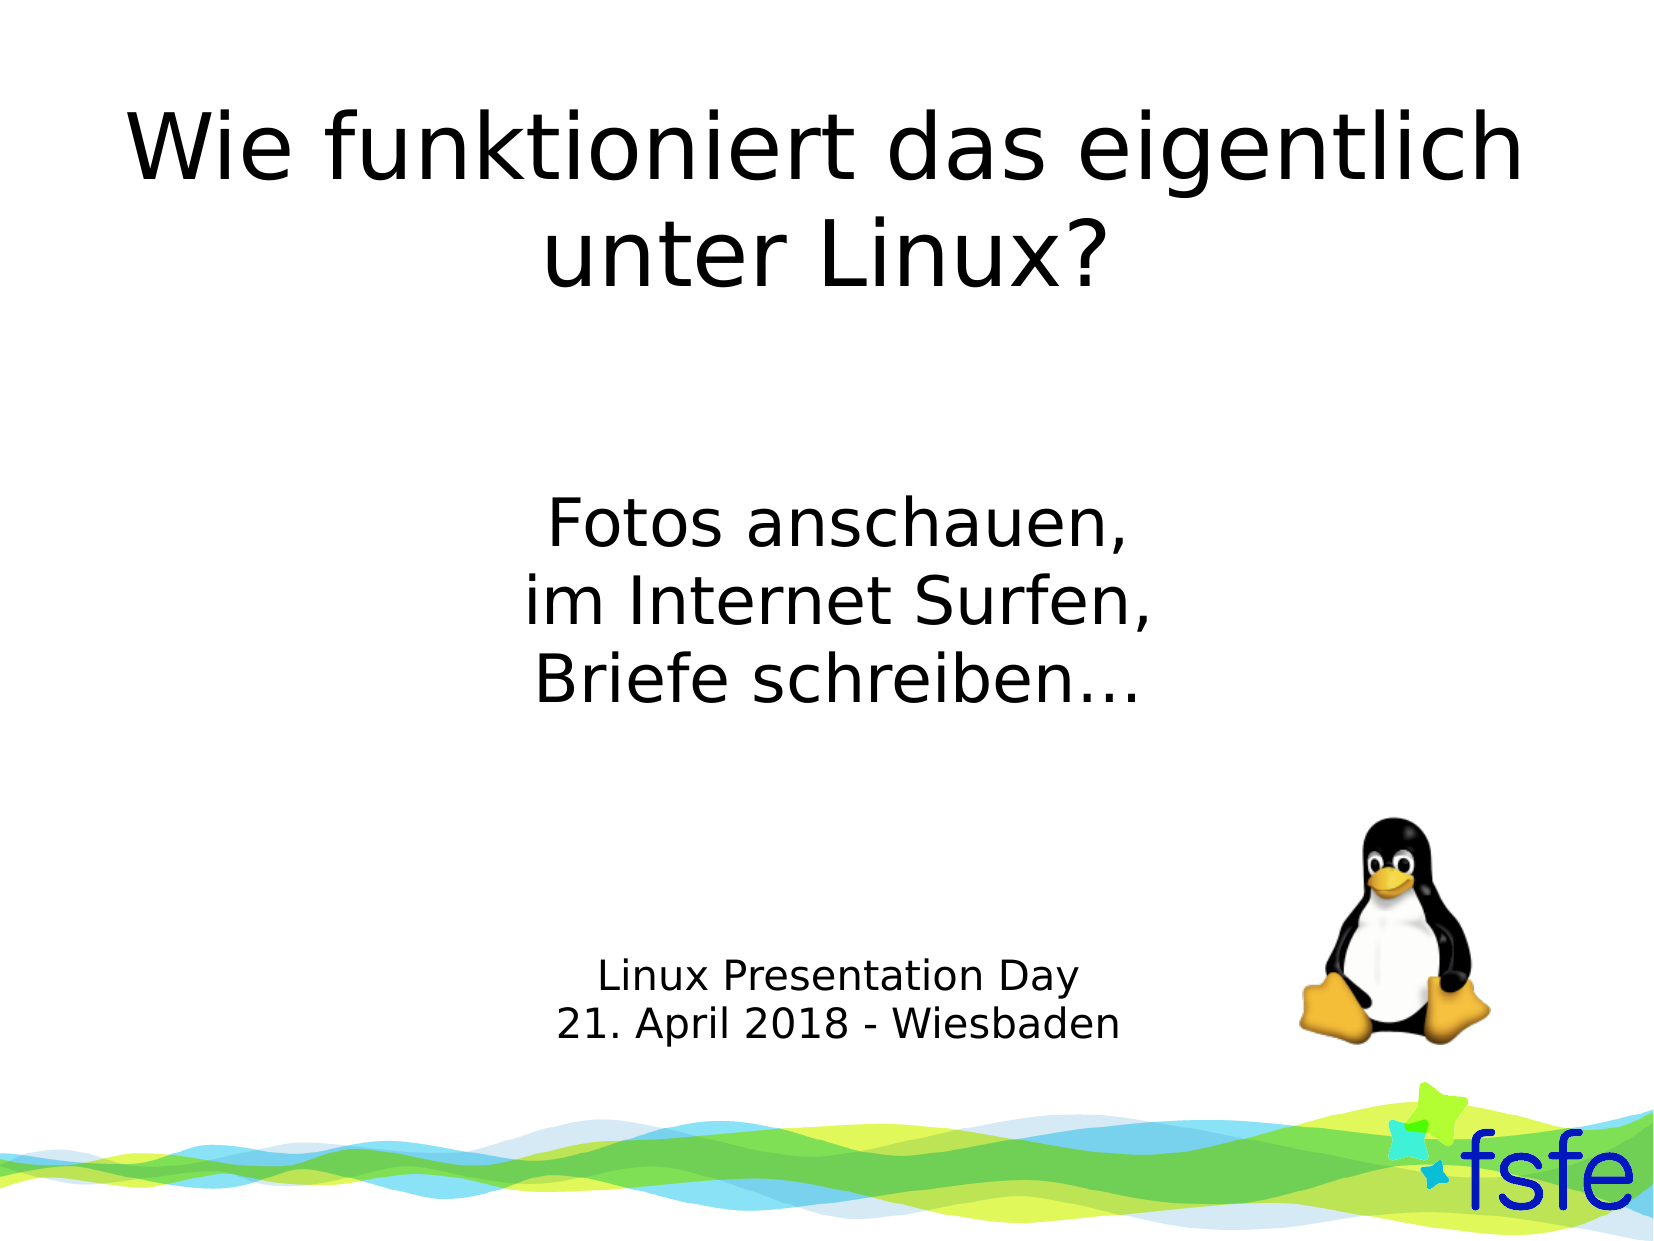

# Wie funktioniert das eigentlich unter Linux?
Fotos anschauen,
im Internet Surfen,
Briefe schreiben…
Linux Presentation Day
21. April 2018 - Wiesbaden